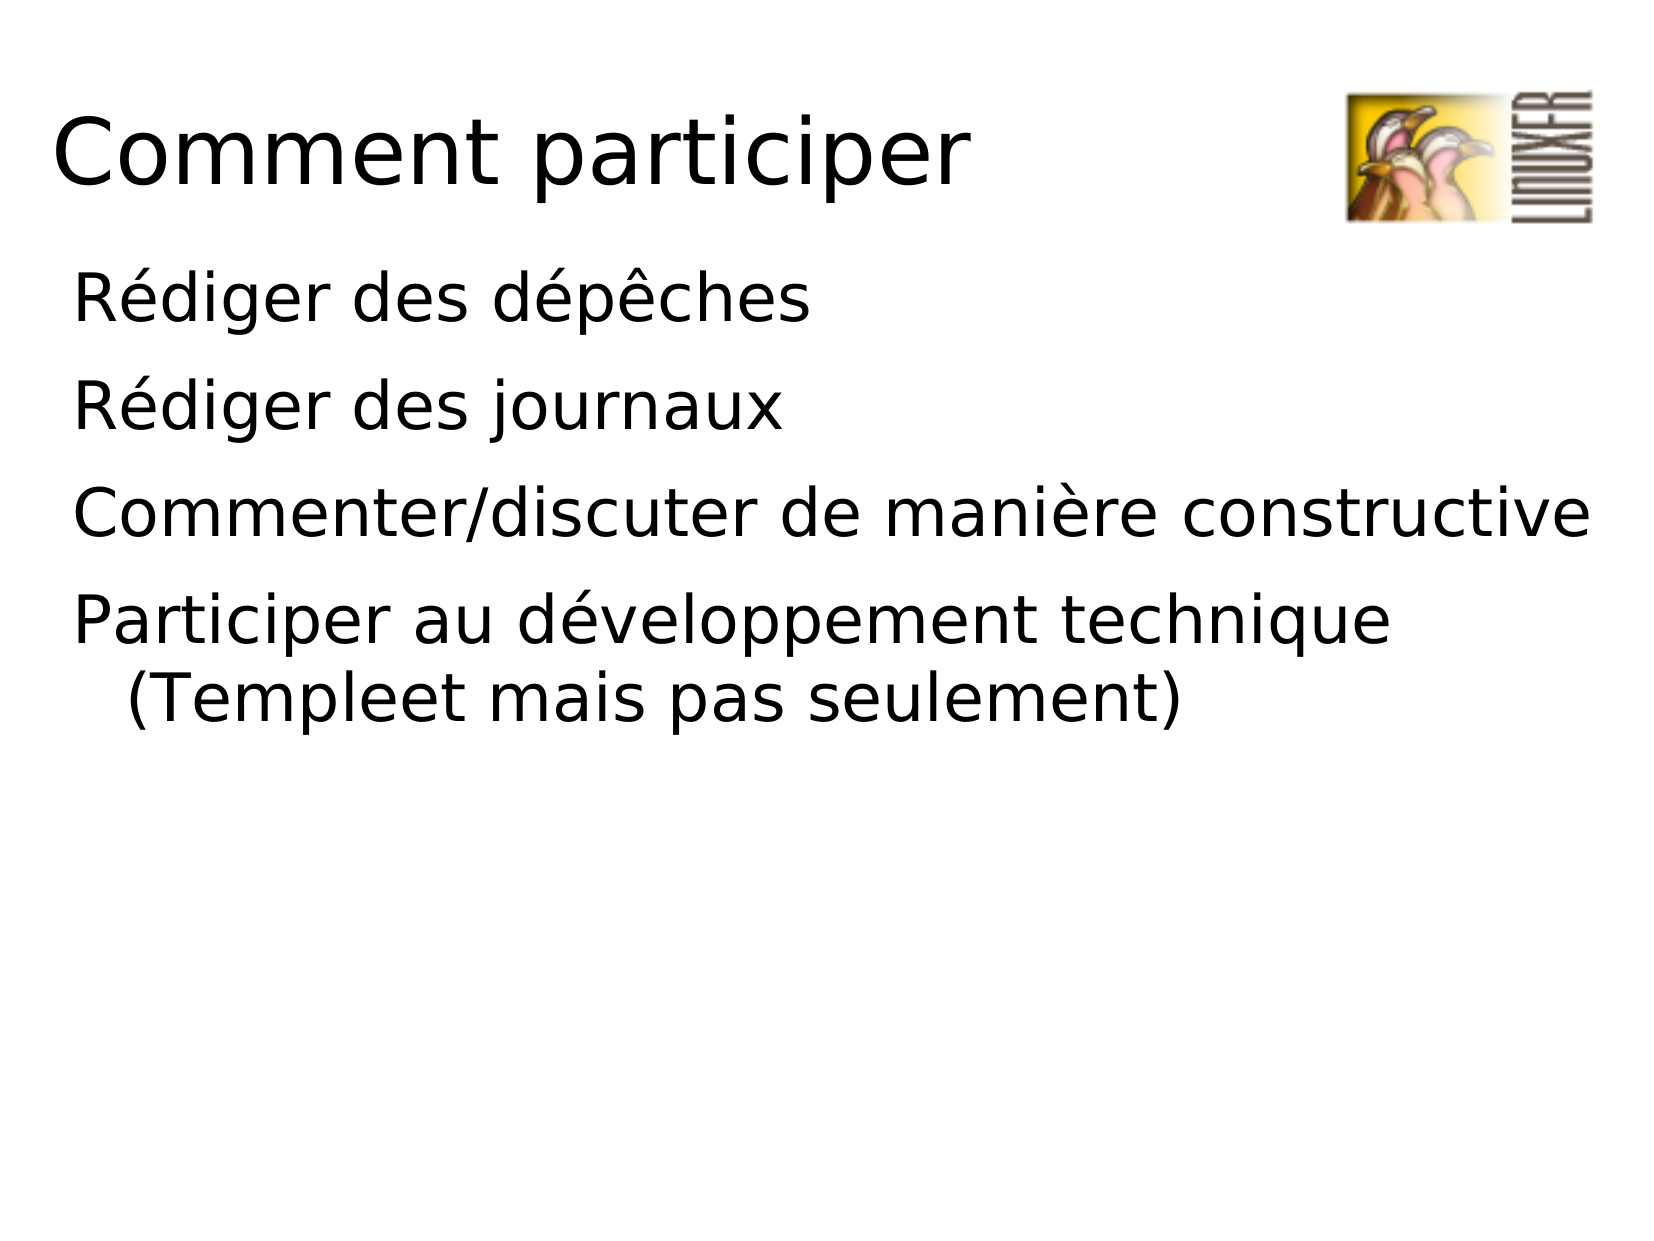

# Comment participer
Rédiger des dépêches
Rédiger des journaux
Commenter/discuter de manière constructive
Participer au développement technique (Templeet mais pas seulement)